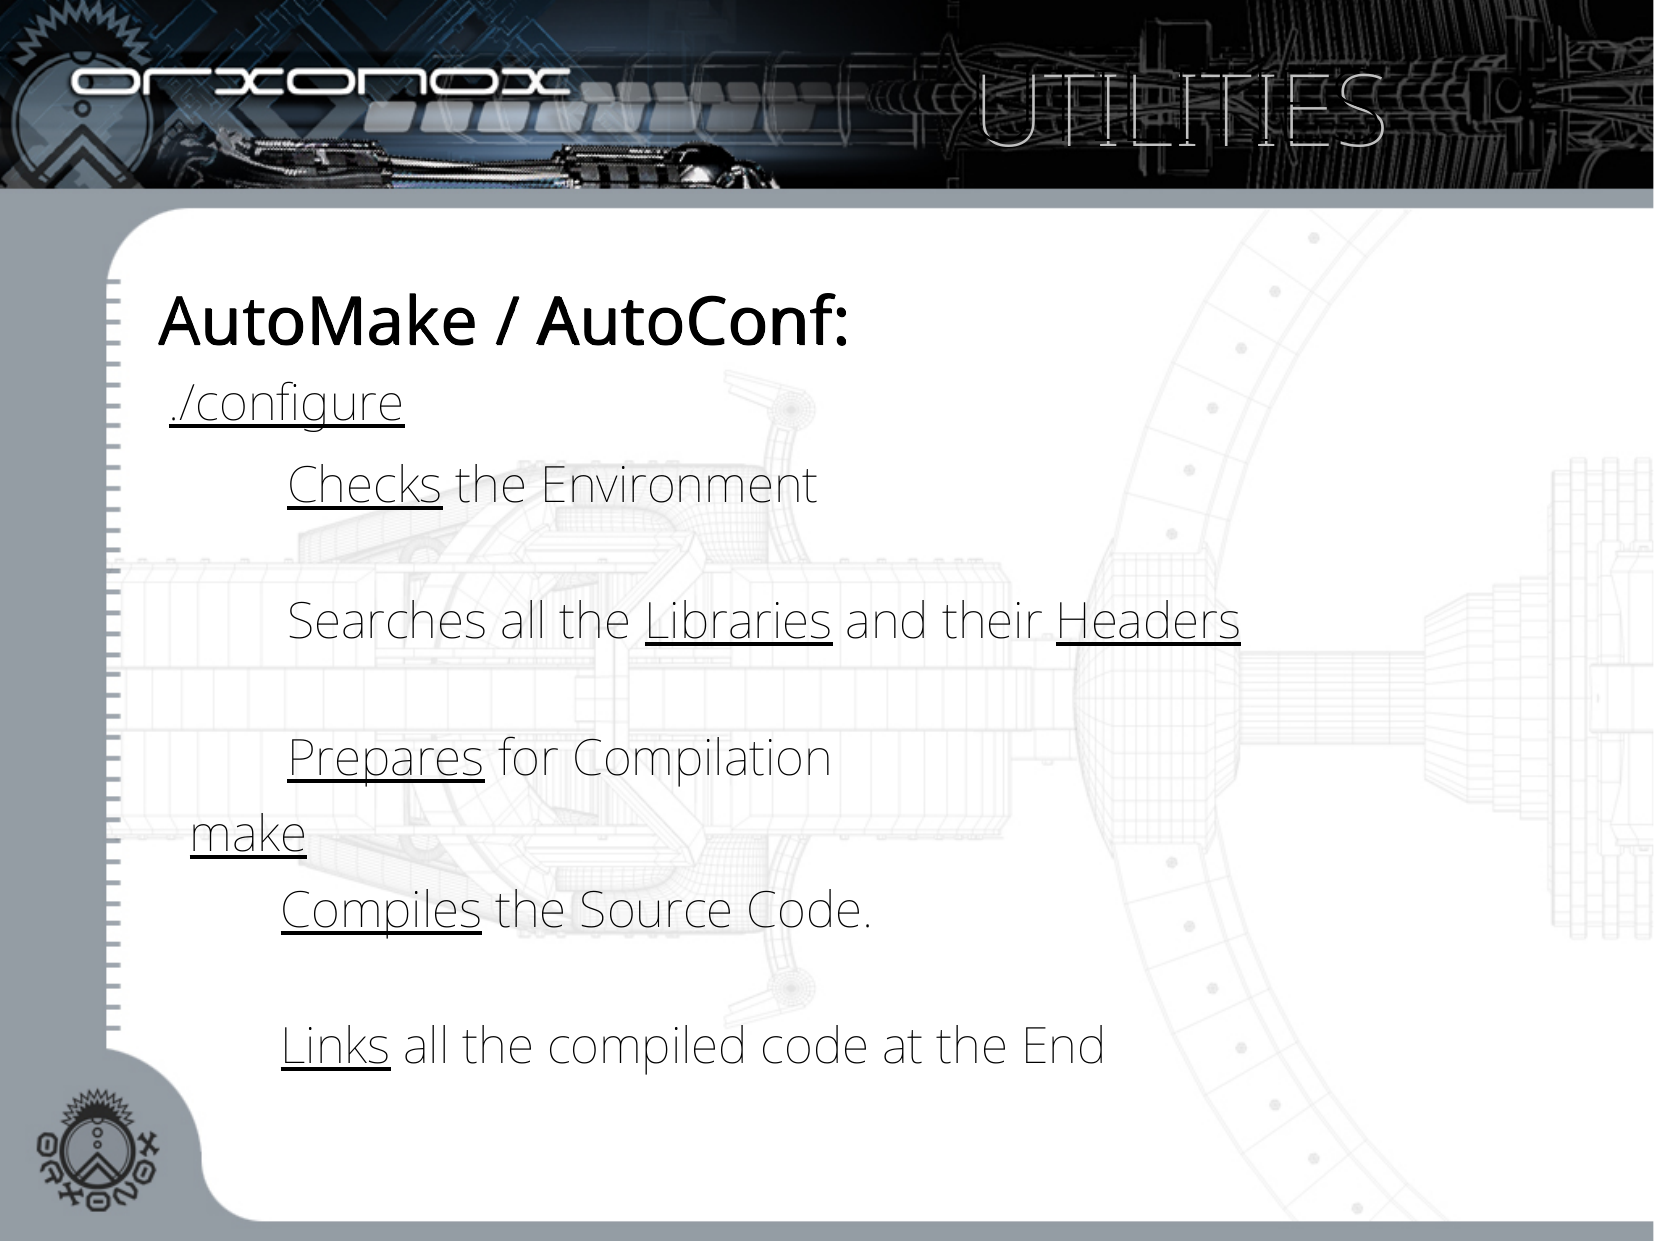

UTILITIES
AutoMake / AutoConf:
./configure
Checks the Environment
Searches all the Libraries and their Headers
Prepares for Compilation
make
Compiles the Source Code.
Links all the compiled code at the End